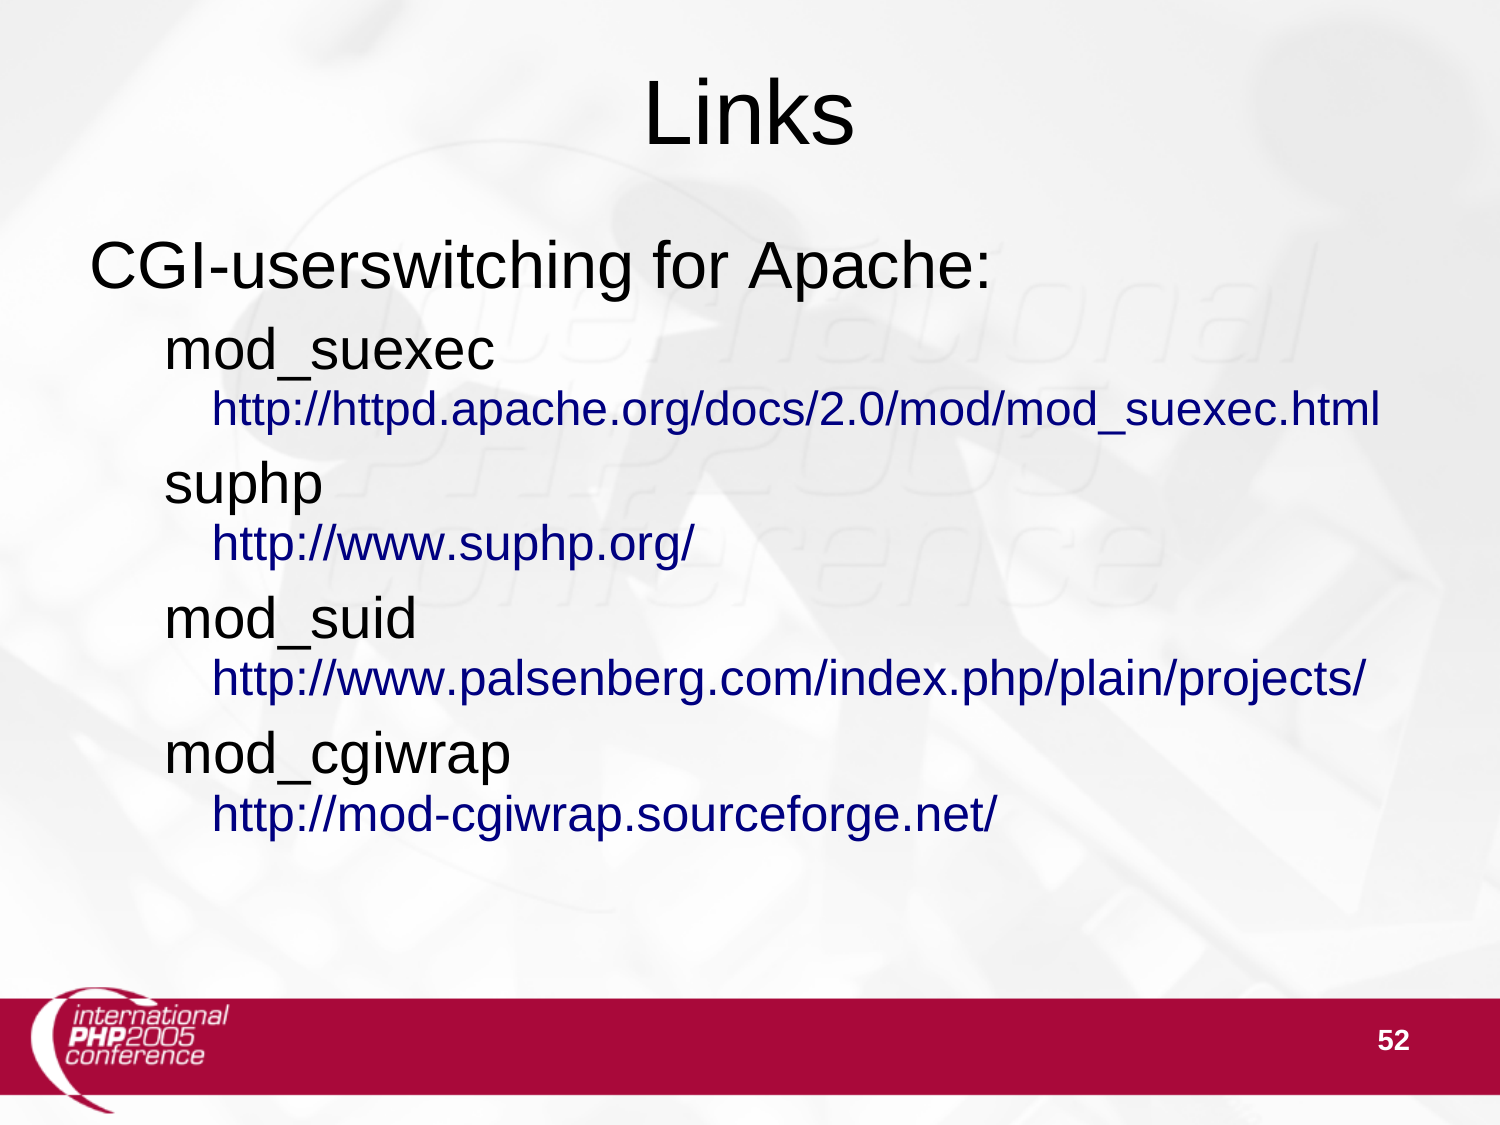

# Links
CGI-userswitching for Apache:
mod_suexec
http://httpd.apache.org/docs/2.0/mod/mod_suexec.html
suphp
http://www.suphp.org/
mod_suid
http://www.palsenberg.com/index.php/plain/projects/
mod_cgiwrap
http://mod-cgiwrap.sourceforge.net/
52